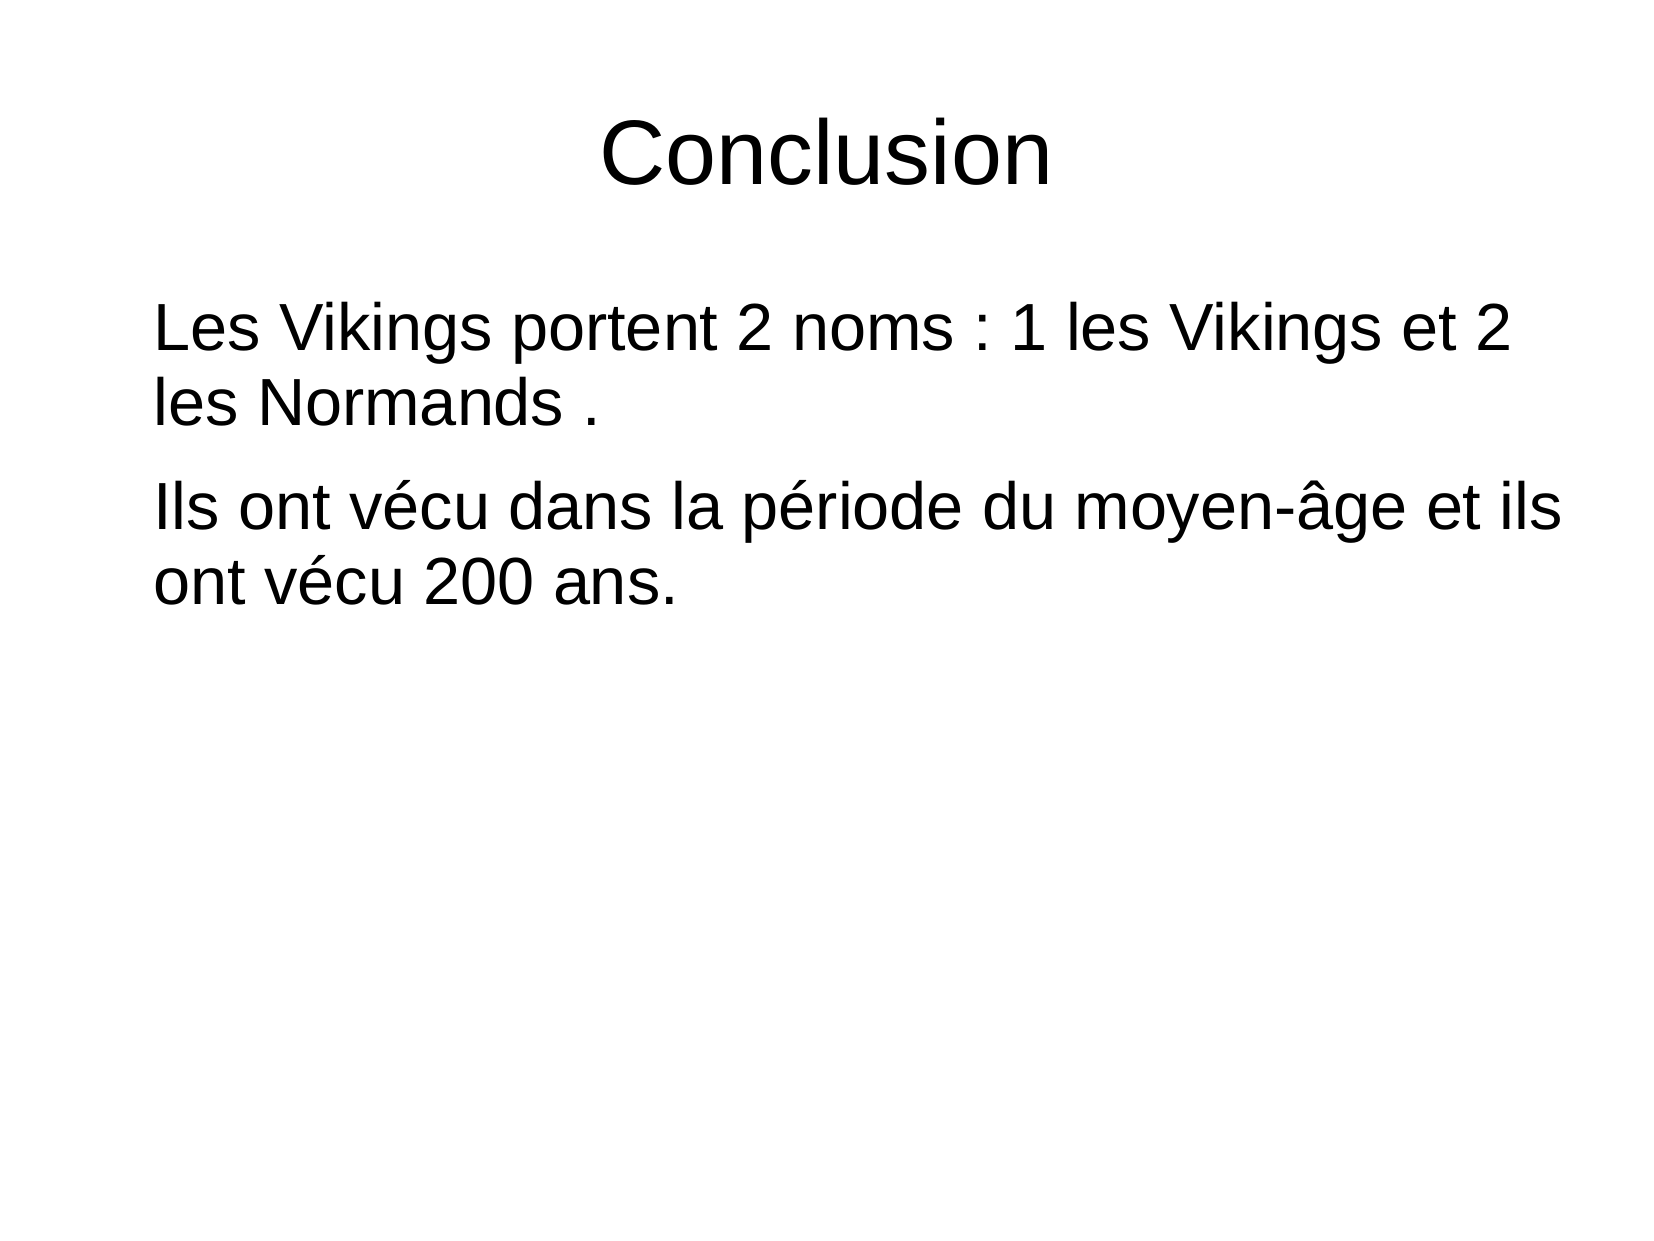

# Conclusion
Les Vikings portent 2 noms : 1 les Vikings et 2 les Normands .
Ils ont vécu dans la période du moyen-âge et ils ont vécu 200 ans.